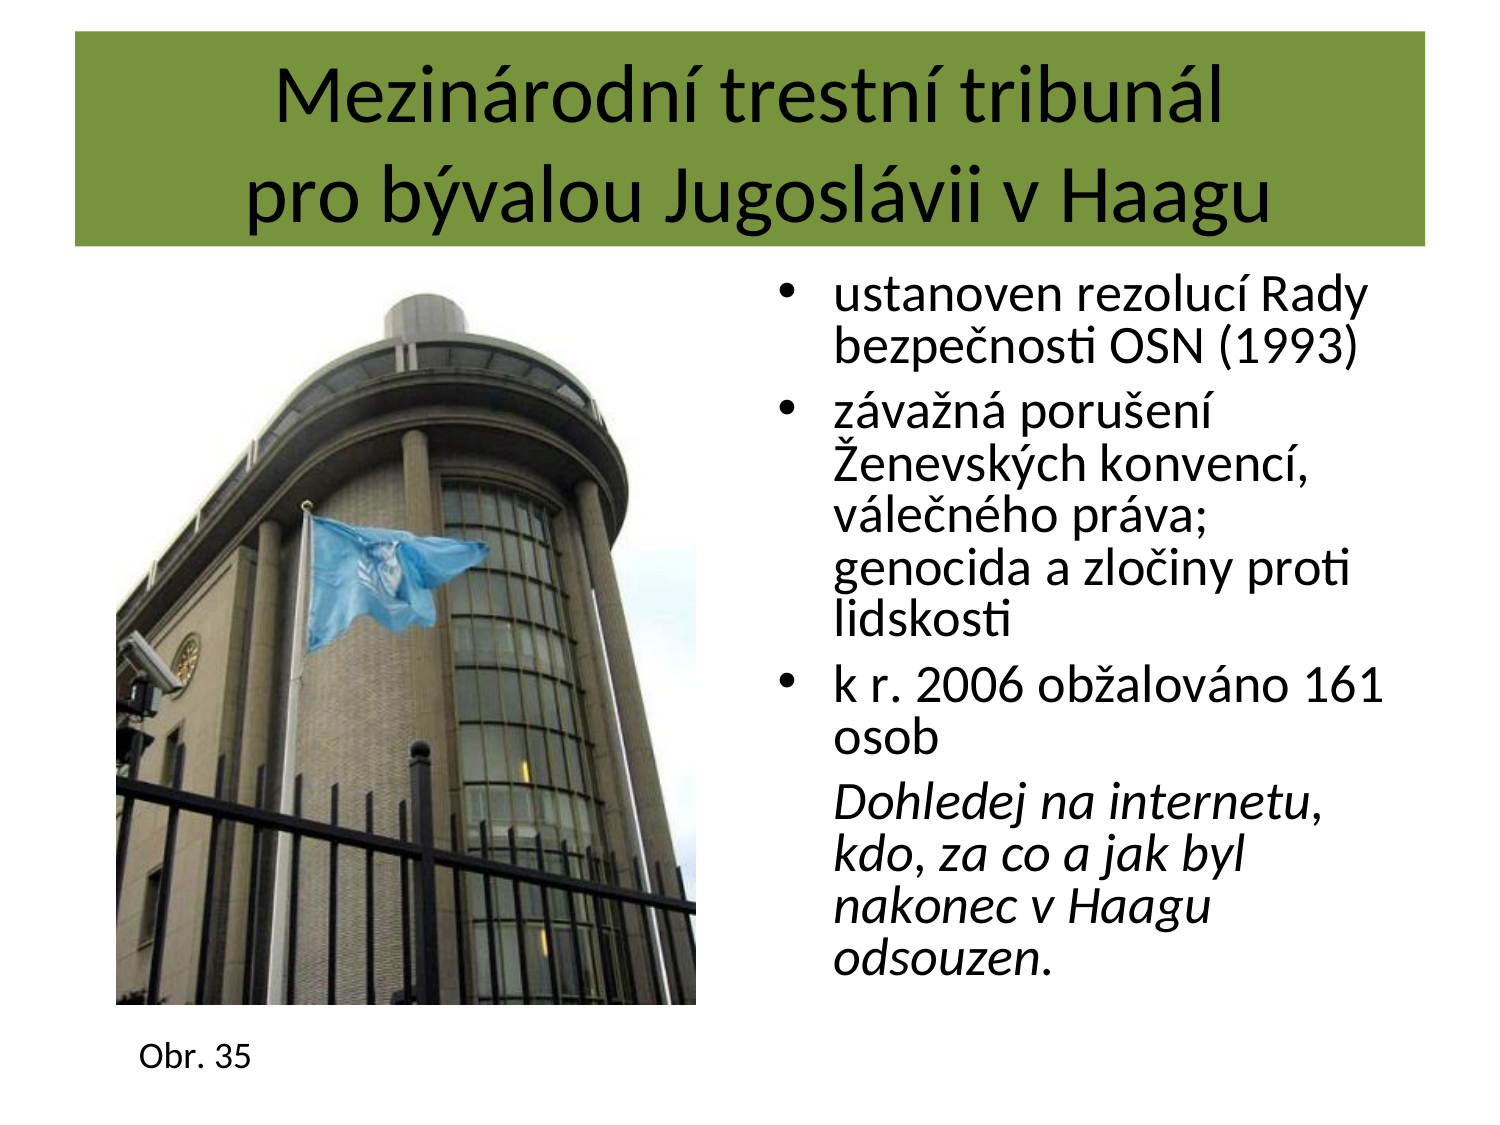

# Mezinárodní trestní tribunál pro bývalou Jugoslávii v Haagu
ustanoven rezolucí Rady bezpečnosti OSN (1993)
závažná porušení Ženevských konvencí, válečného práva; genocida a zločiny proti lidskosti
k r. 2006 obžalováno 161 osob
	Dohledej na internetu, kdo, za co a jak byl nakonec v Haagu odsouzen.
Obr. 35